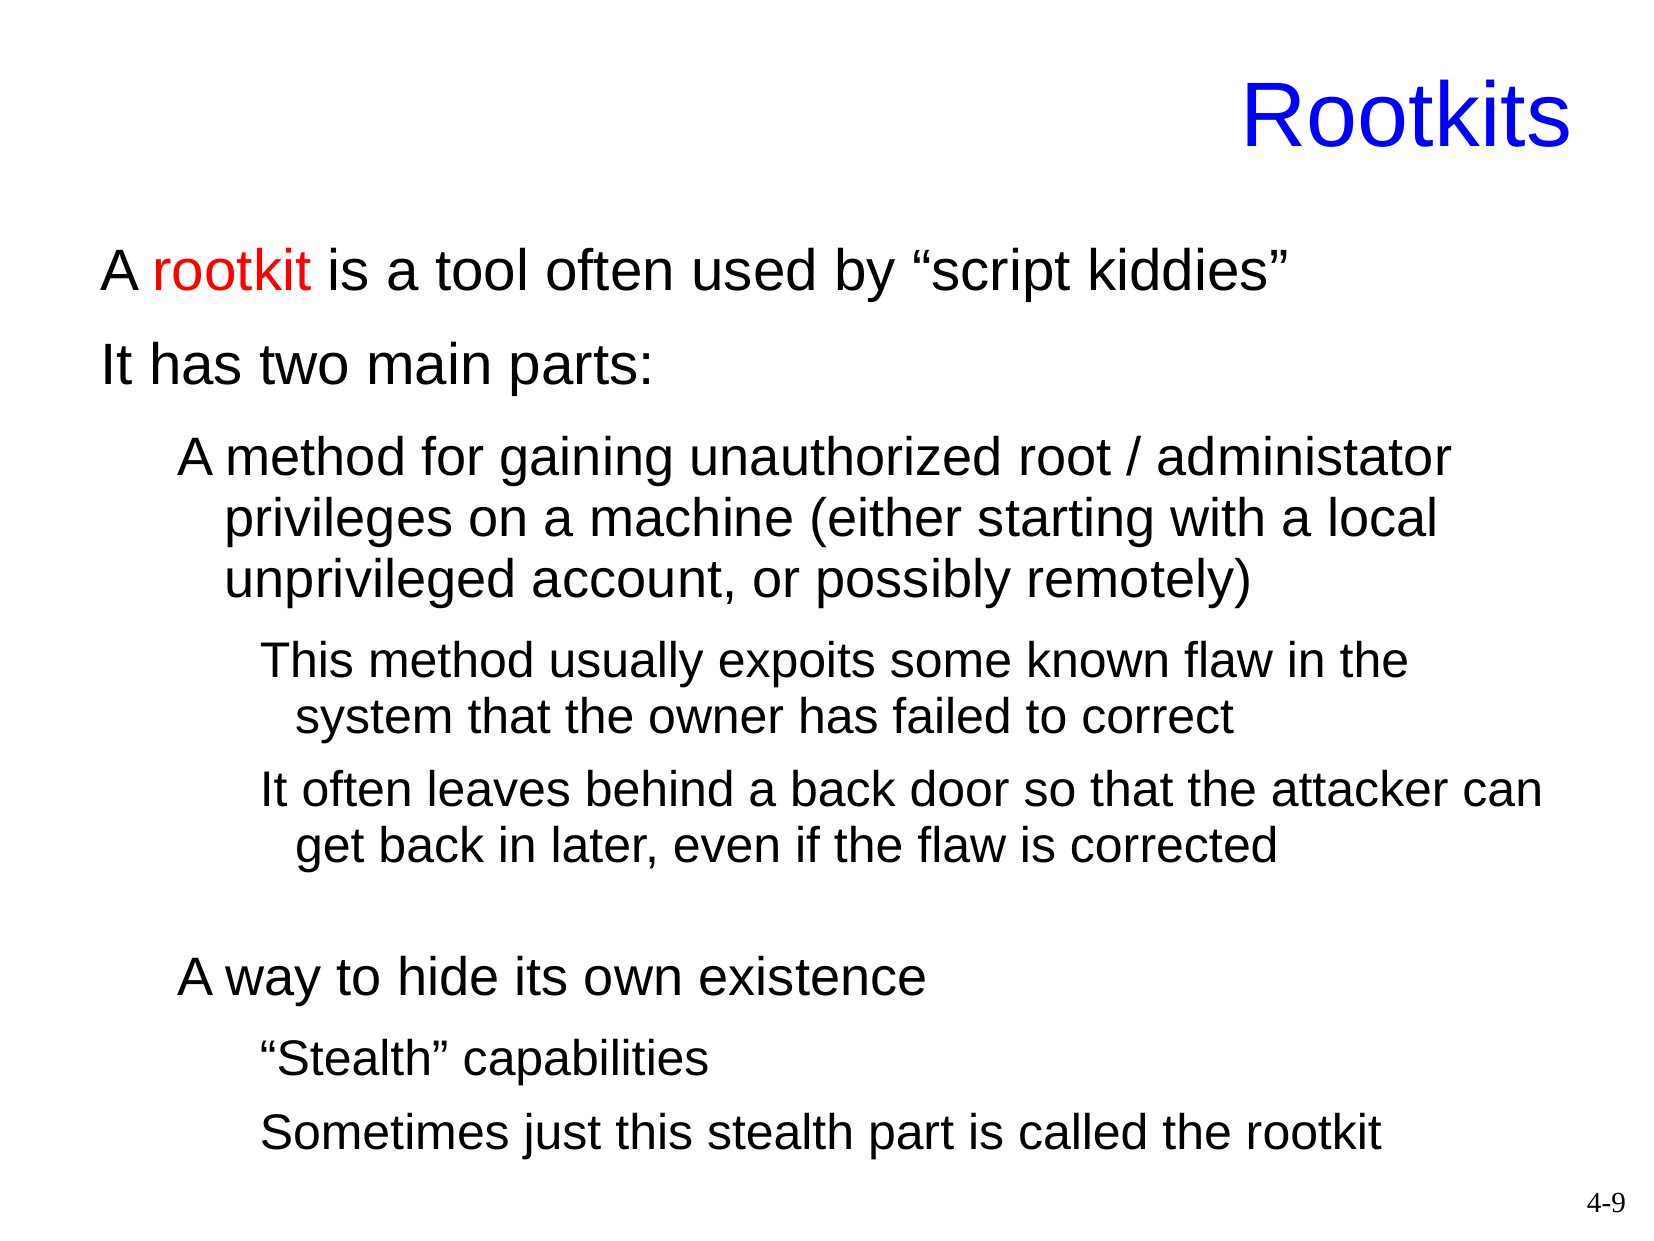

# Rootkits
A rootkit is a tool often used by “script kiddies”
It has two main parts:
A method for gaining unauthorized root / administator privileges on a machine (either starting with a local unprivileged account, or possibly remotely)
This method usually expoits some known flaw in the system that the owner has failed to correct
It often leaves behind a back door so that the attacker can get back in later, even if the flaw is corrected
A way to hide its own existence
“Stealth” capabilities
Sometimes just this stealth part is called the rootkit